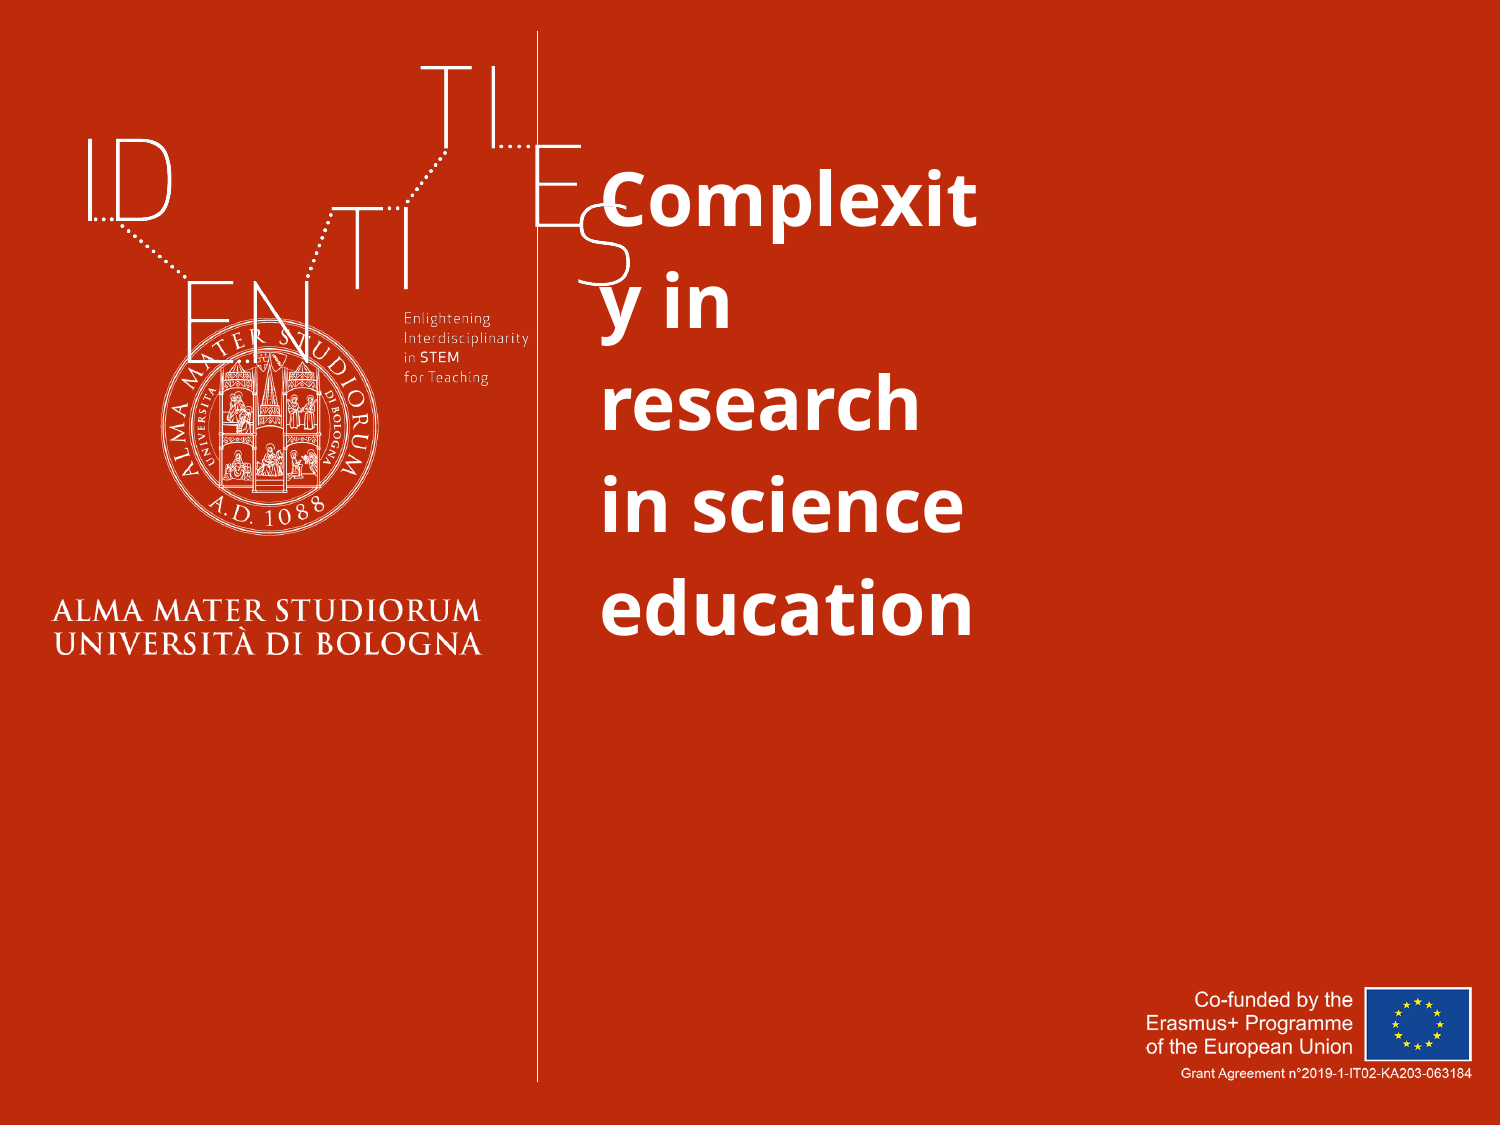

# Complexity in research in science education